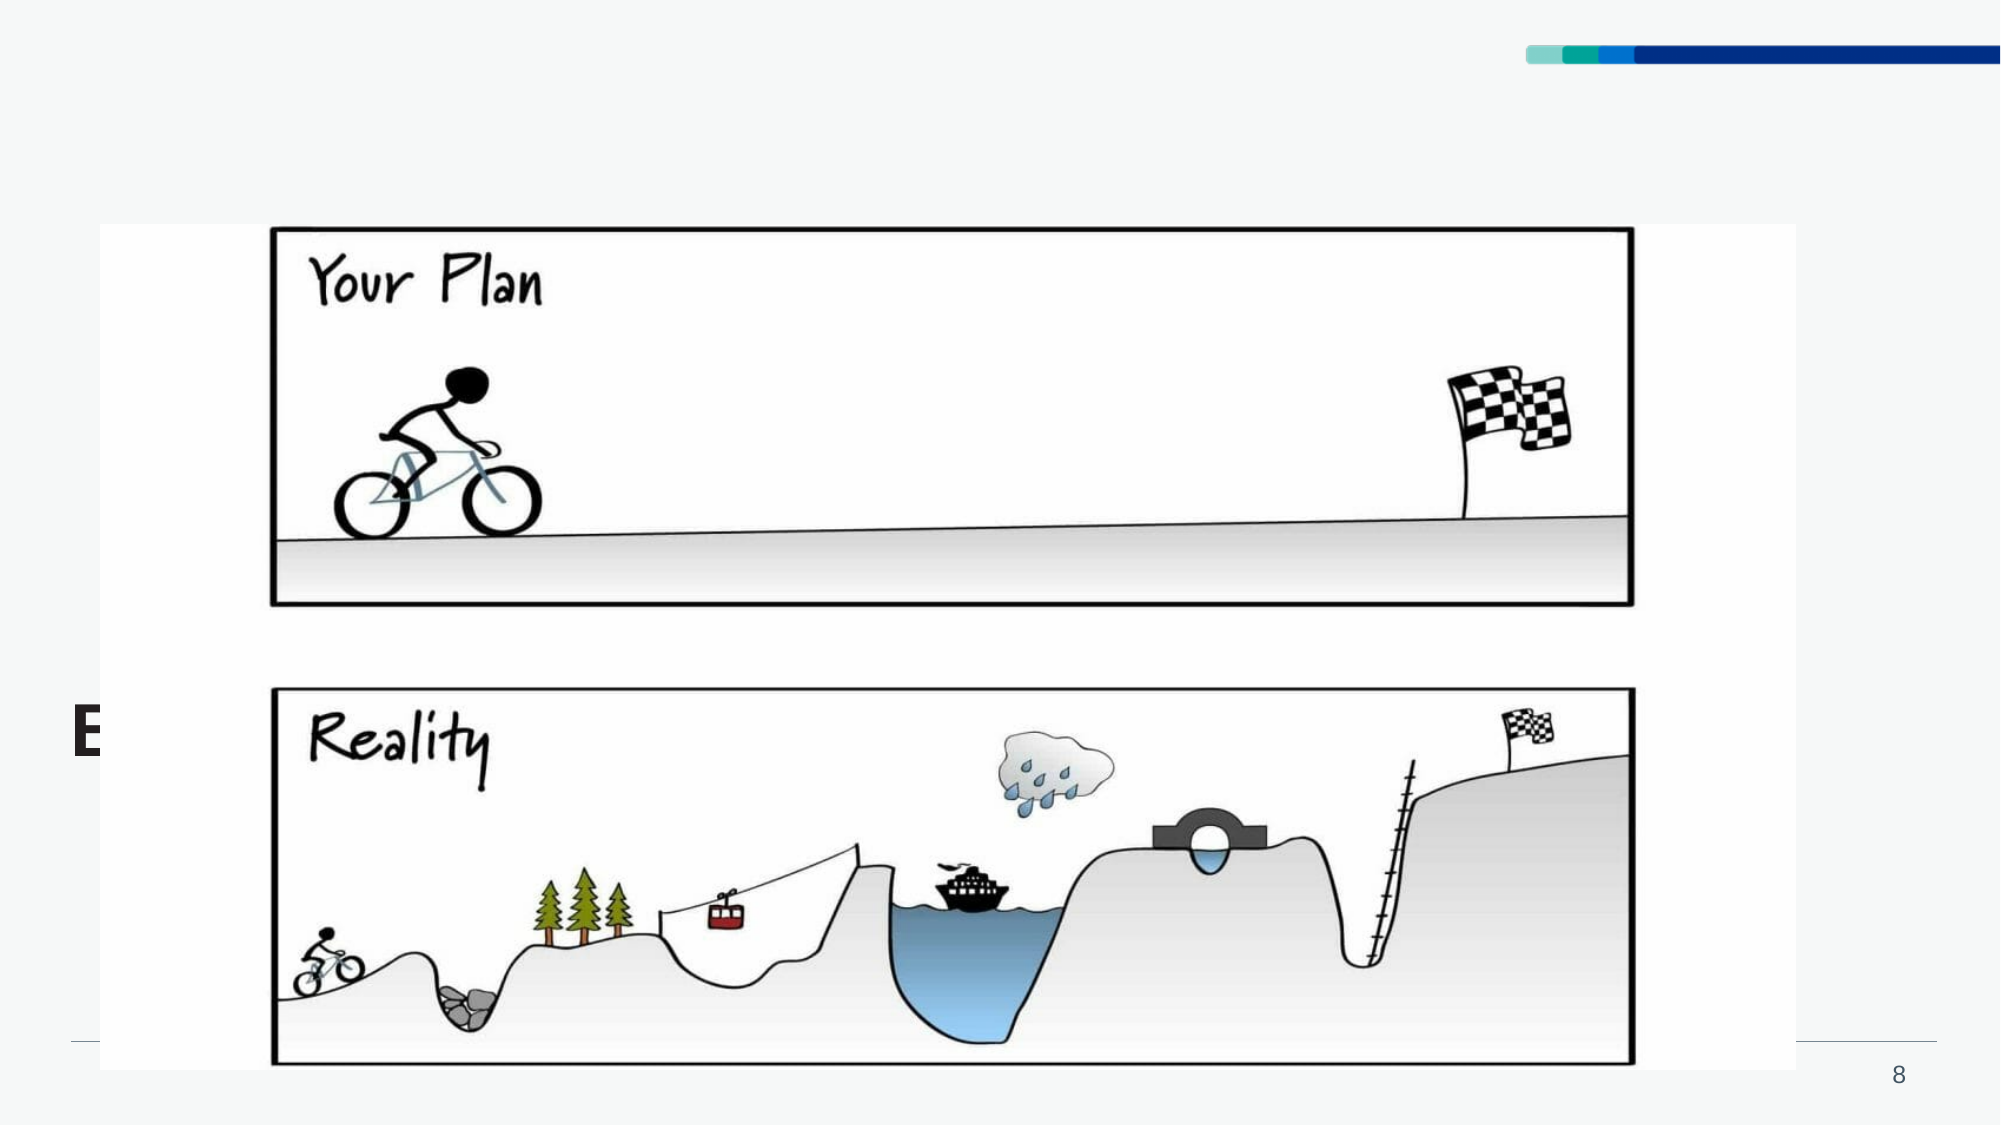

#
Becoming a healthcare scientist: the journey